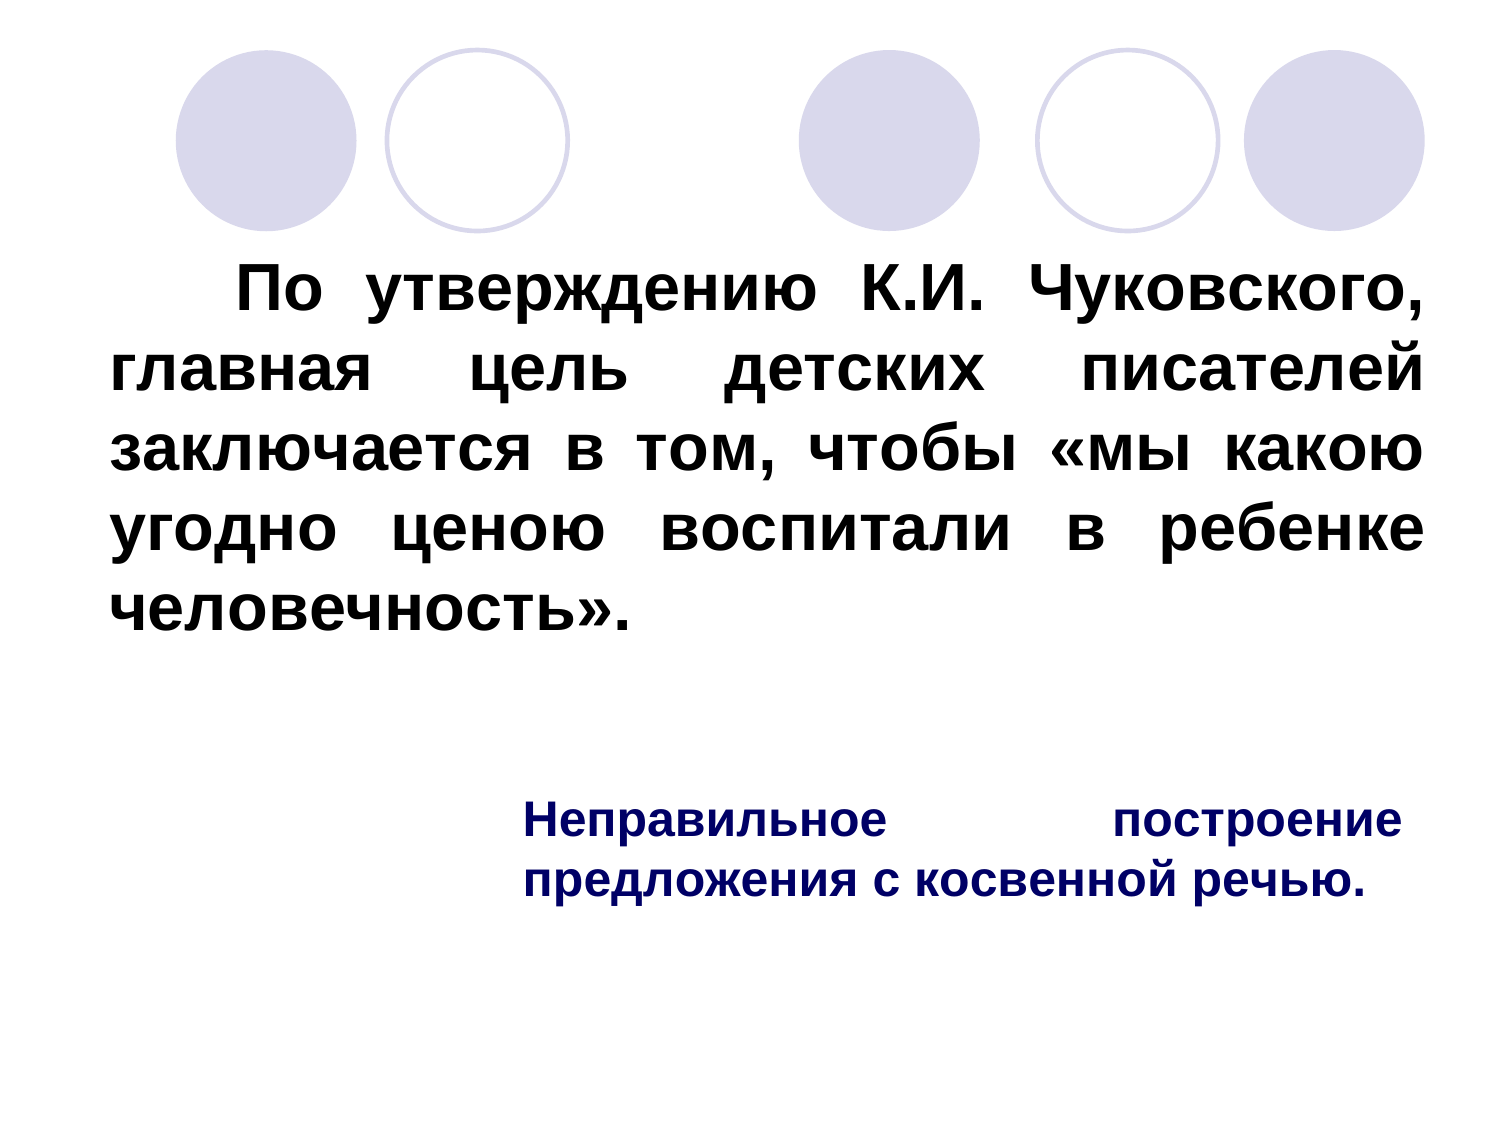

По утверждению К.И. Чуковского, главная цель детских писателей заключается в том, чтобы «мы какою угодно ценою воспитали в ребенке человечность».
Неправильное построение предложения с косвенной речью.